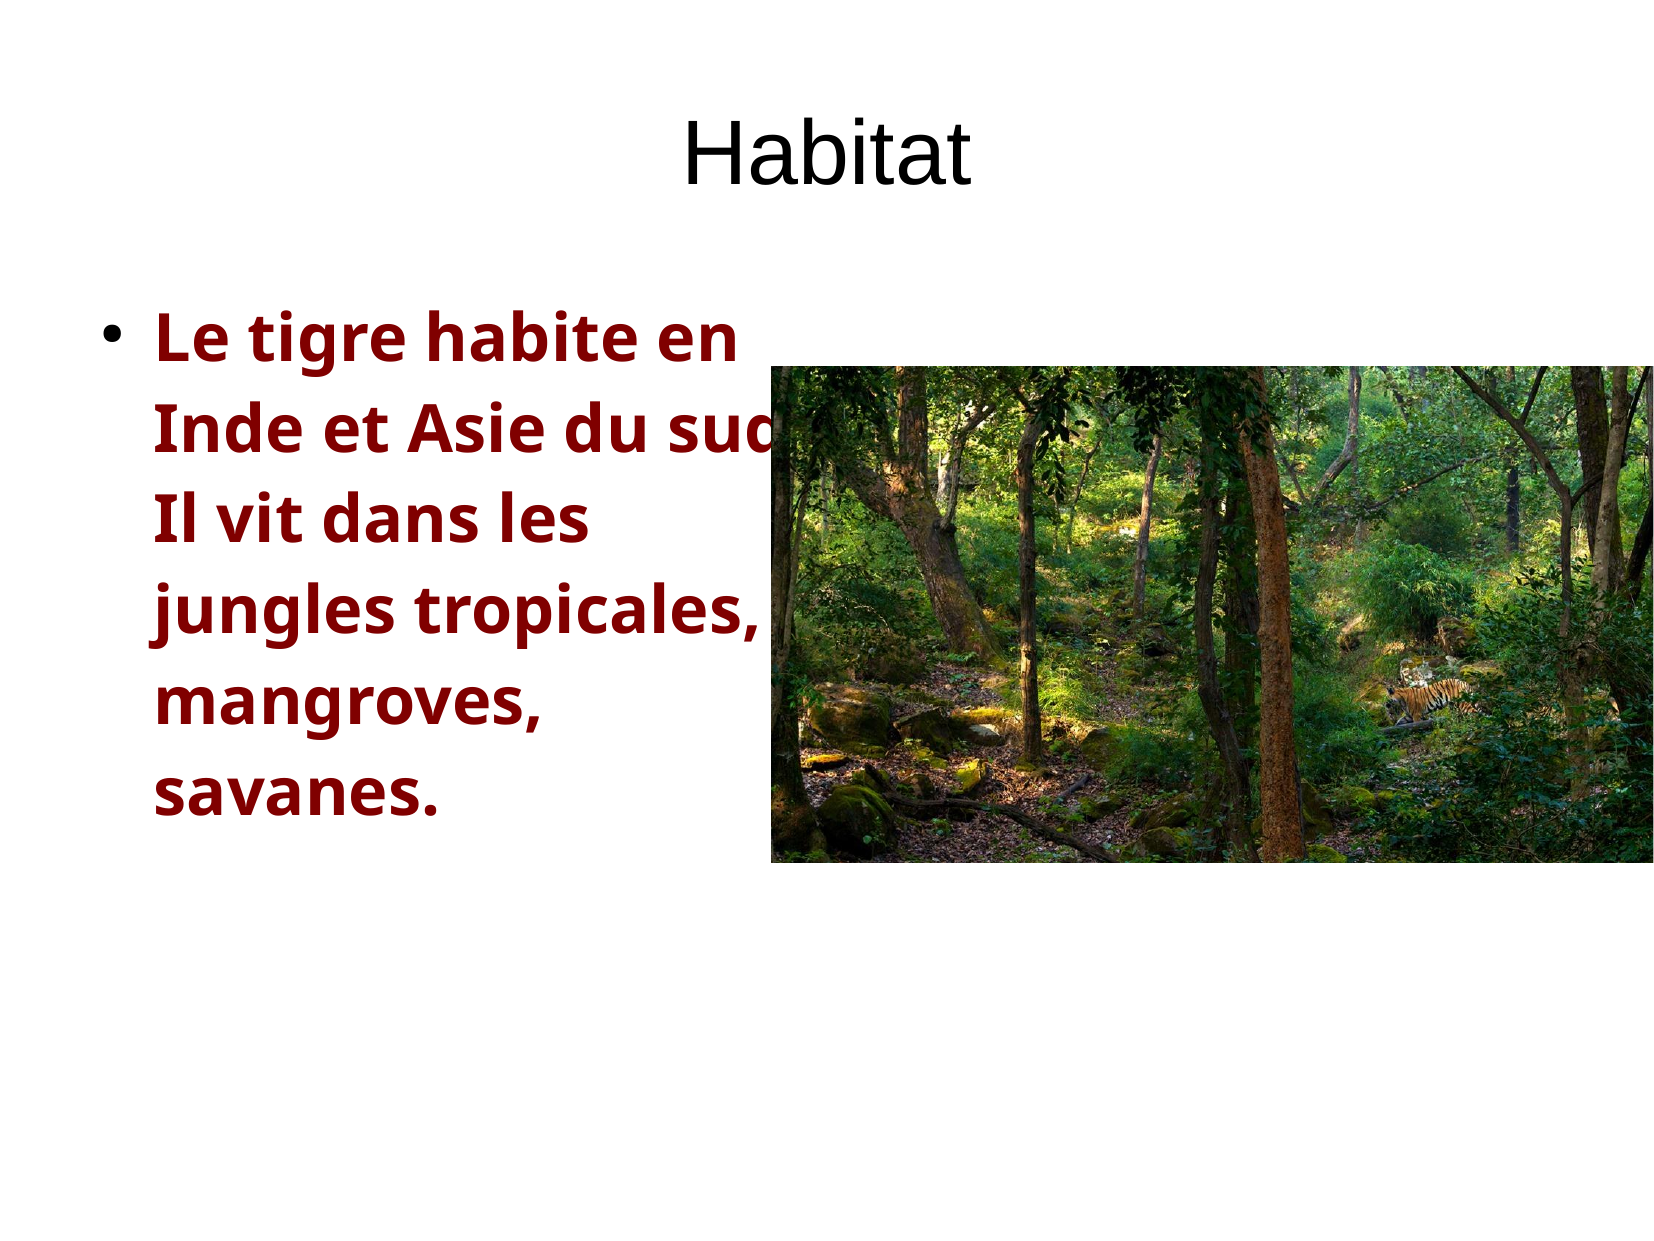

# Habitat
Le tigre habite en Inde et Asie du sud. Il vit dans les jungles tropicales, mangroves, savanes.